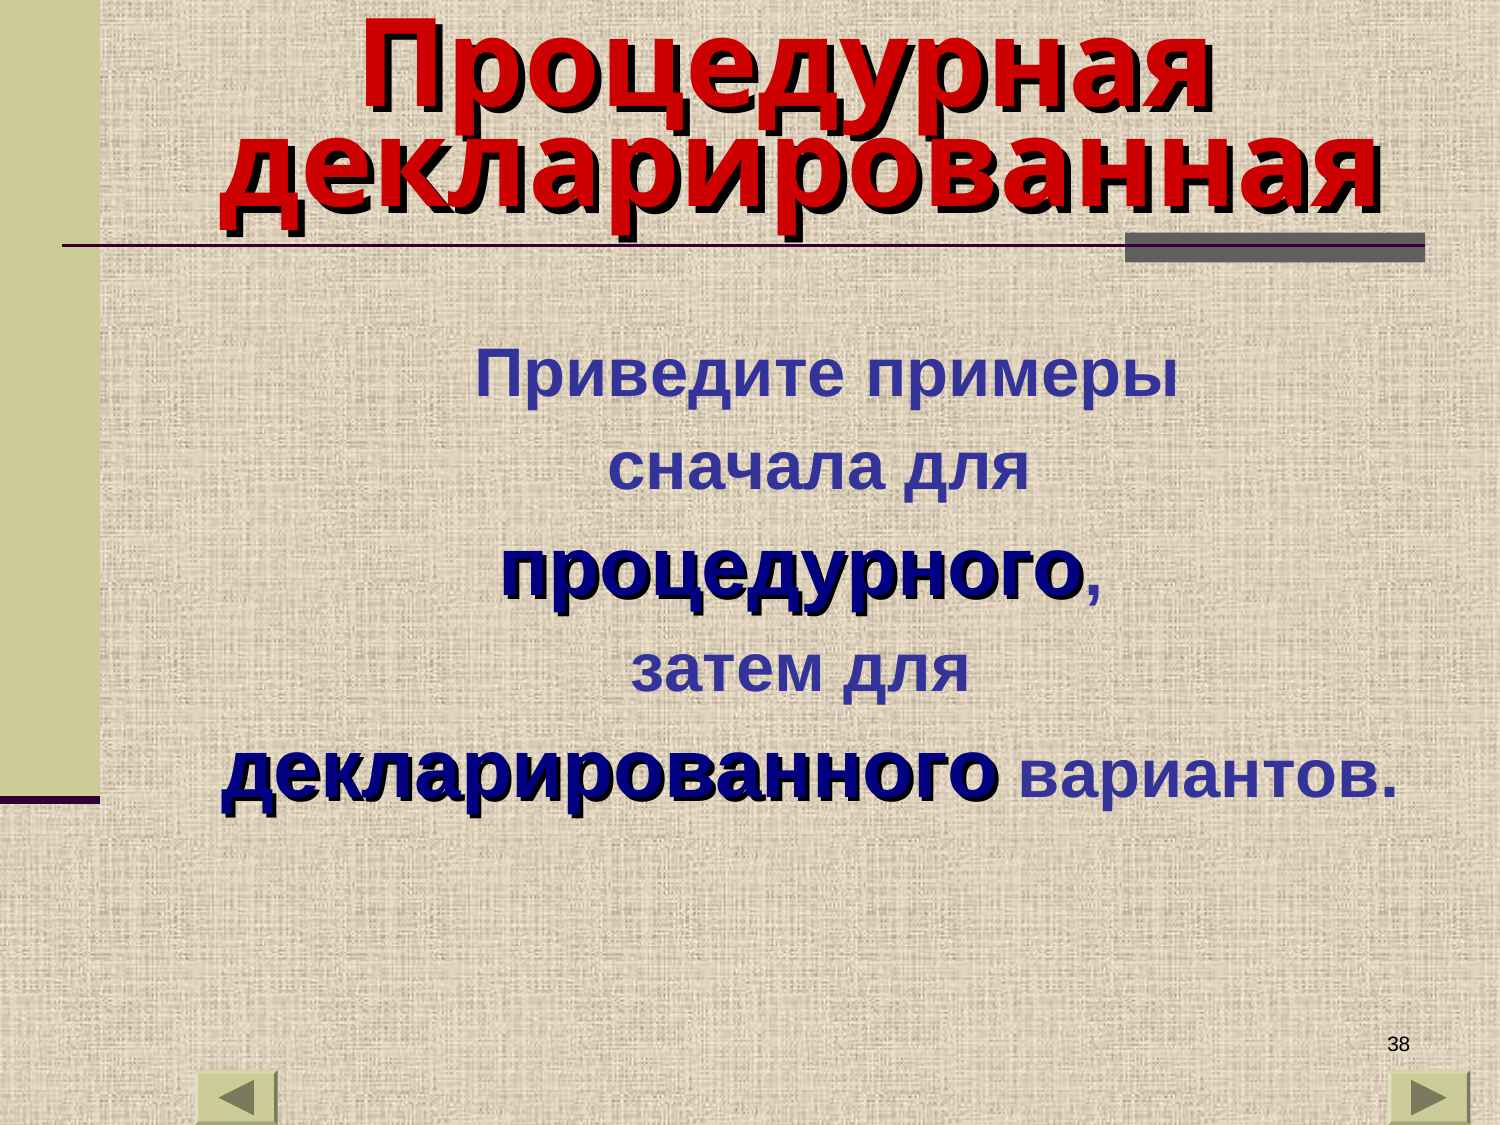

# Процедурная декларированная
 Приведите примеры
 сначала для
процедурного,
затем для
декларированного вариантов.
38